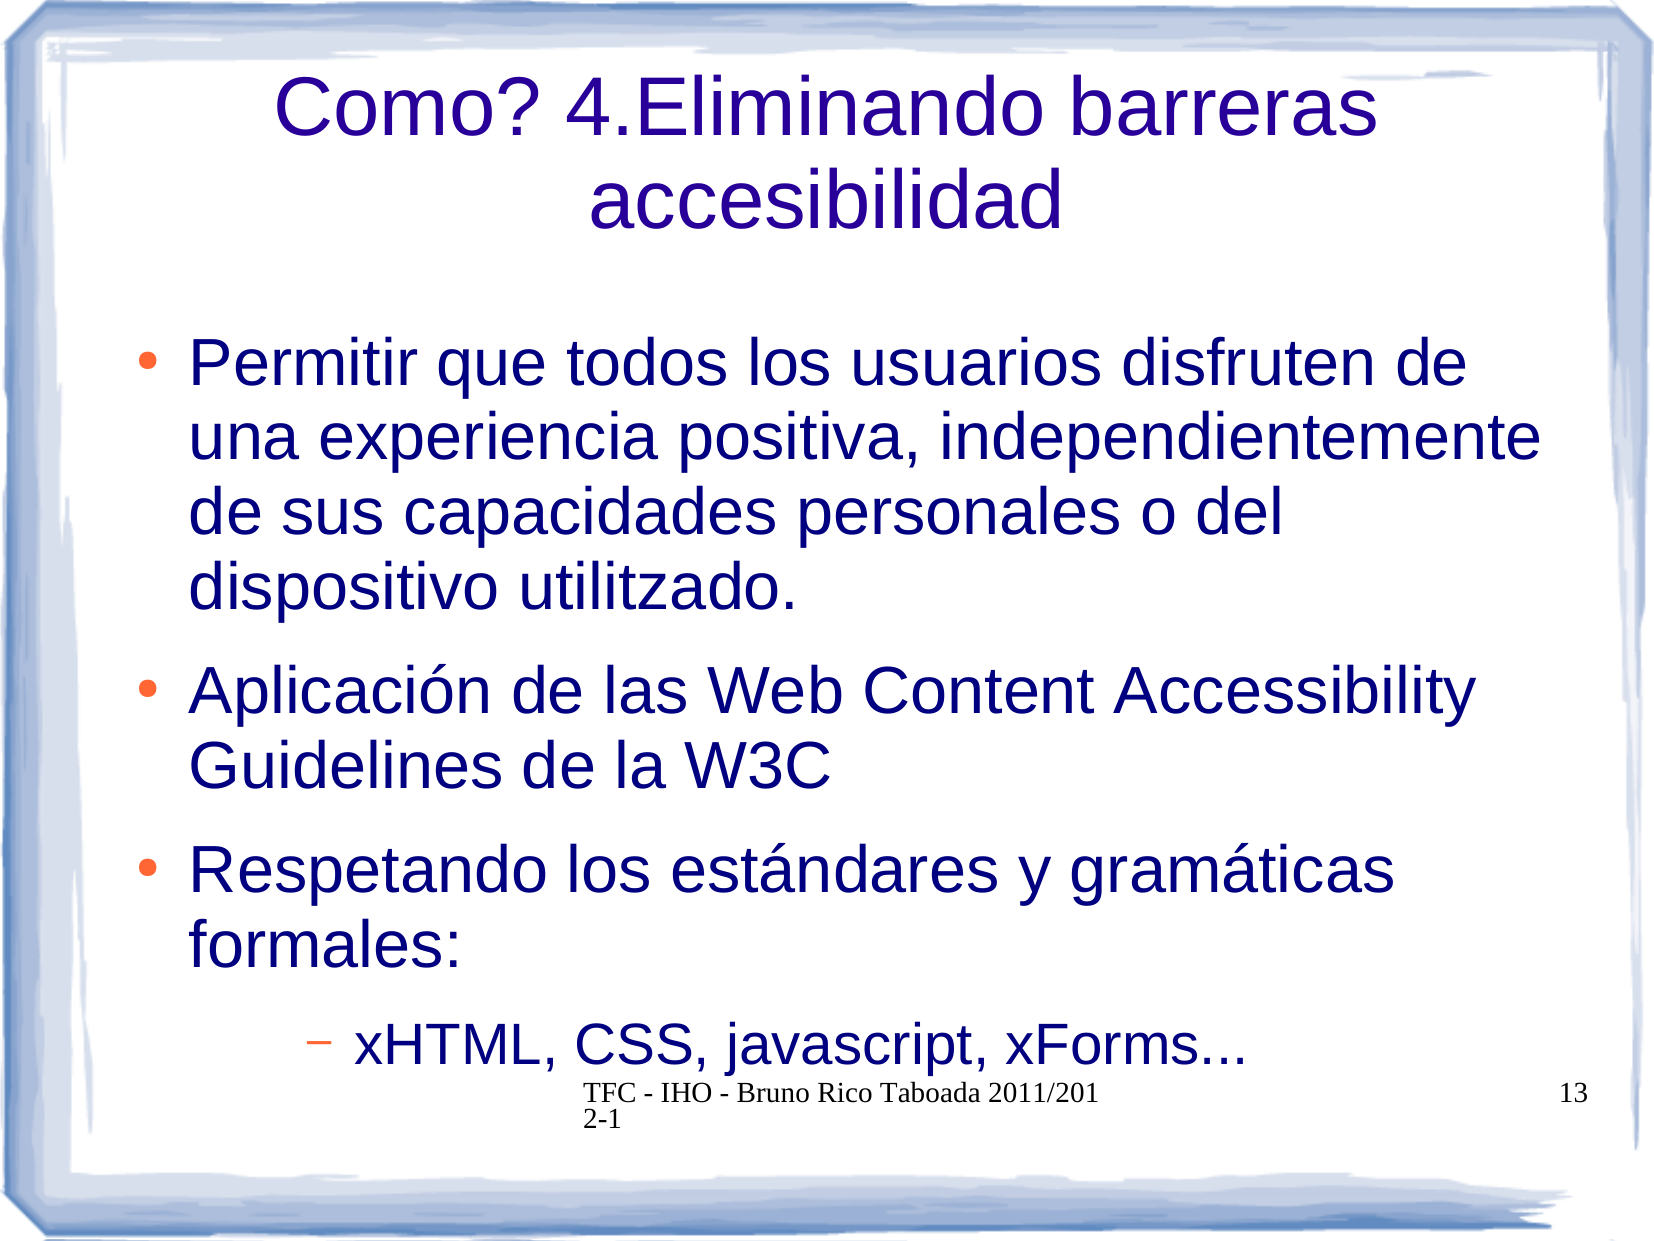

# Como? 4.Eliminando barreras accesibilidad
Permitir que todos los usuarios disfruten de una experiencia positiva, independientemente de sus capacidades personales o del dispositivo utilitzado.
Aplicación de las Web Content Accessibility Guidelines de la W3C
Respetando los estándares y gramáticas formales:
xHTML, CSS, javascript, xForms...
TFC - IHO - Bruno Rico Taboada 2011/2012-1
13